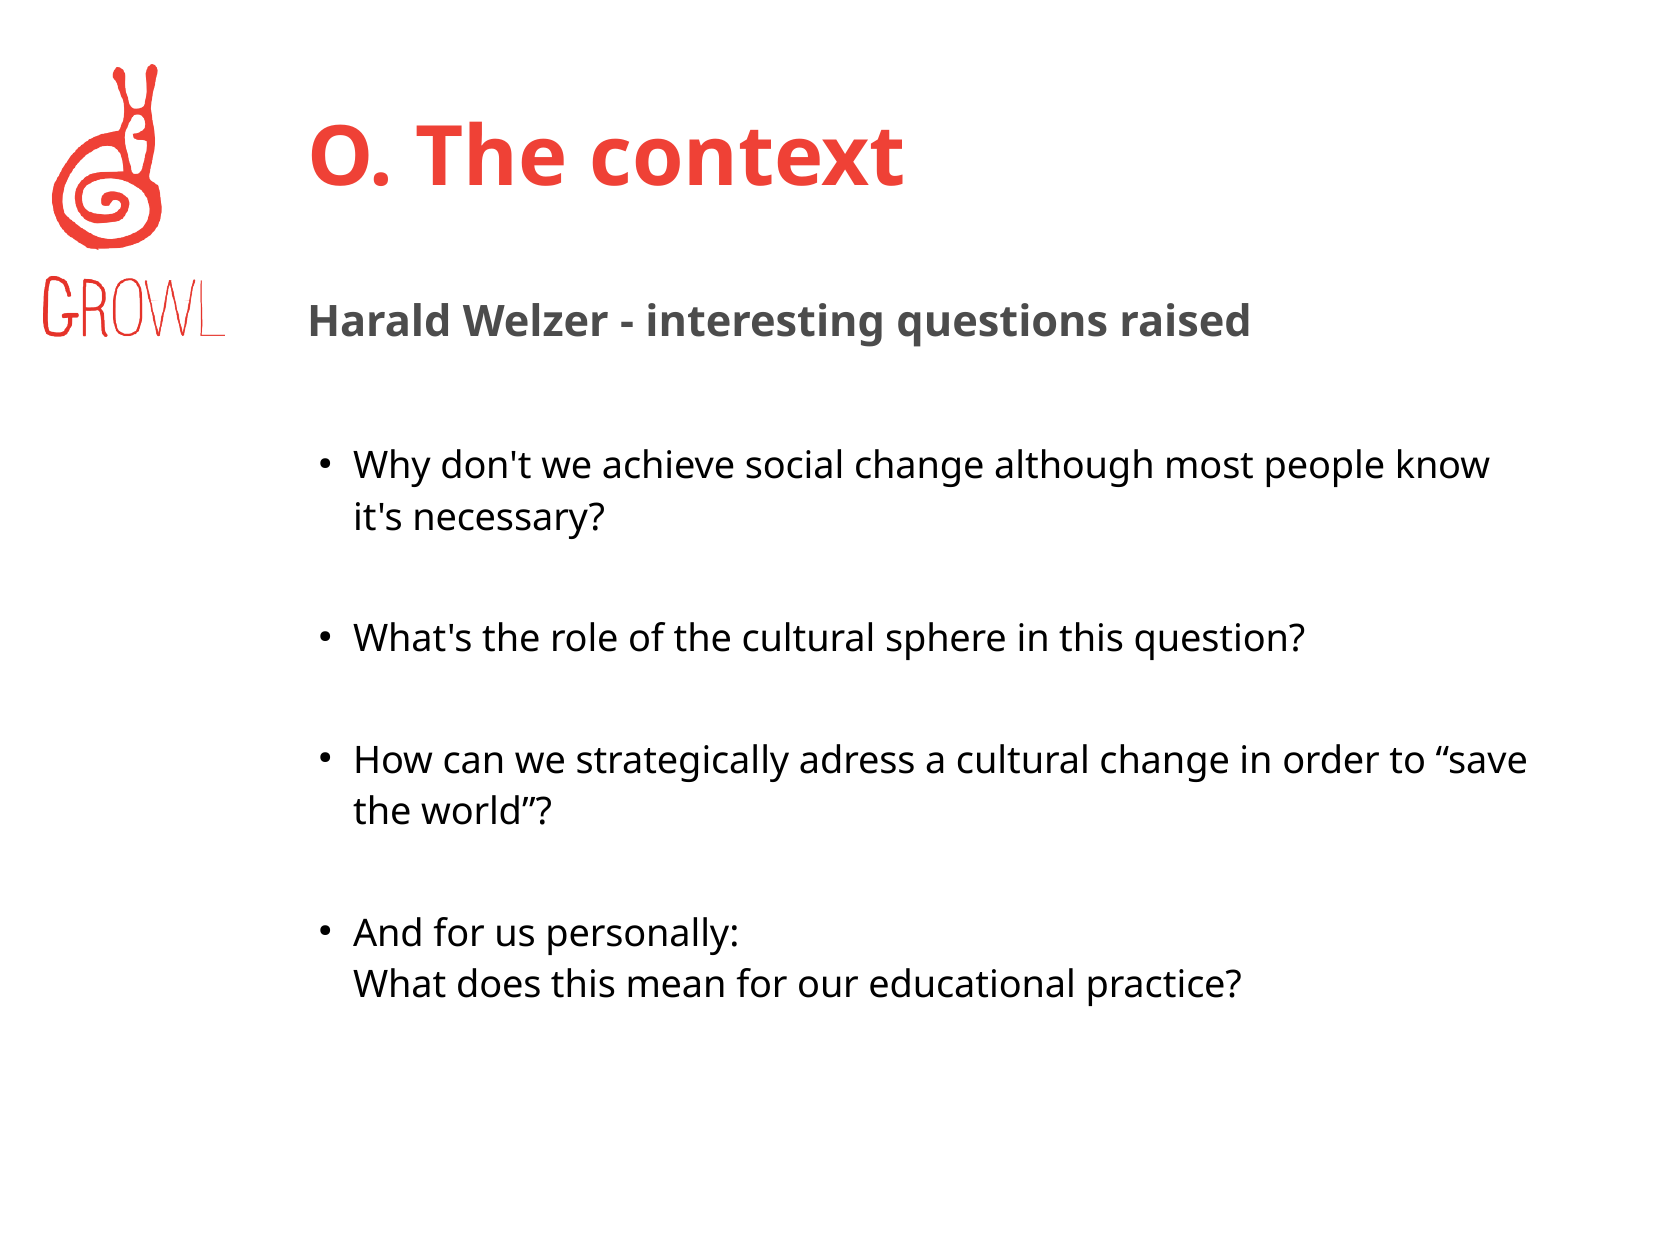

# O. The context
Harald Welzer - interesting questions raised
Why don't we achieve social change although most people know it's necessary?
What's the role of the cultural sphere in this question?
How can we strategically adress a cultural change in order to “save the world”?
And for us personally:
What does this mean for our educational practice?